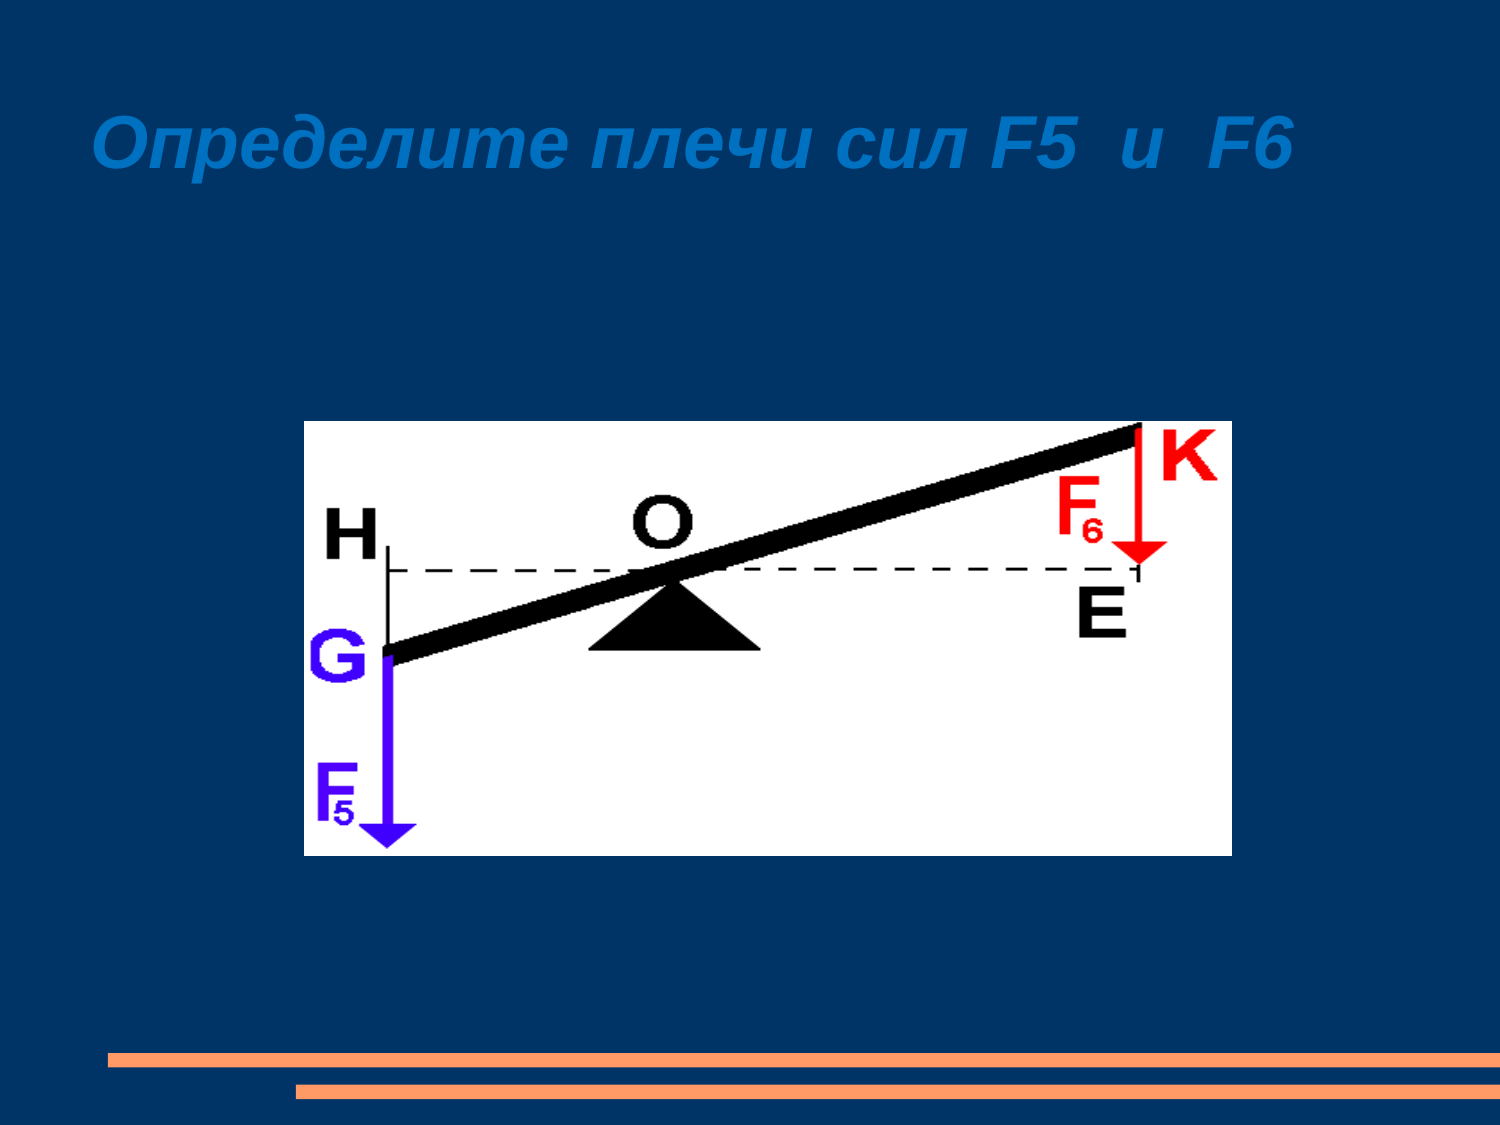

# Определите плечи сил F5 и F6